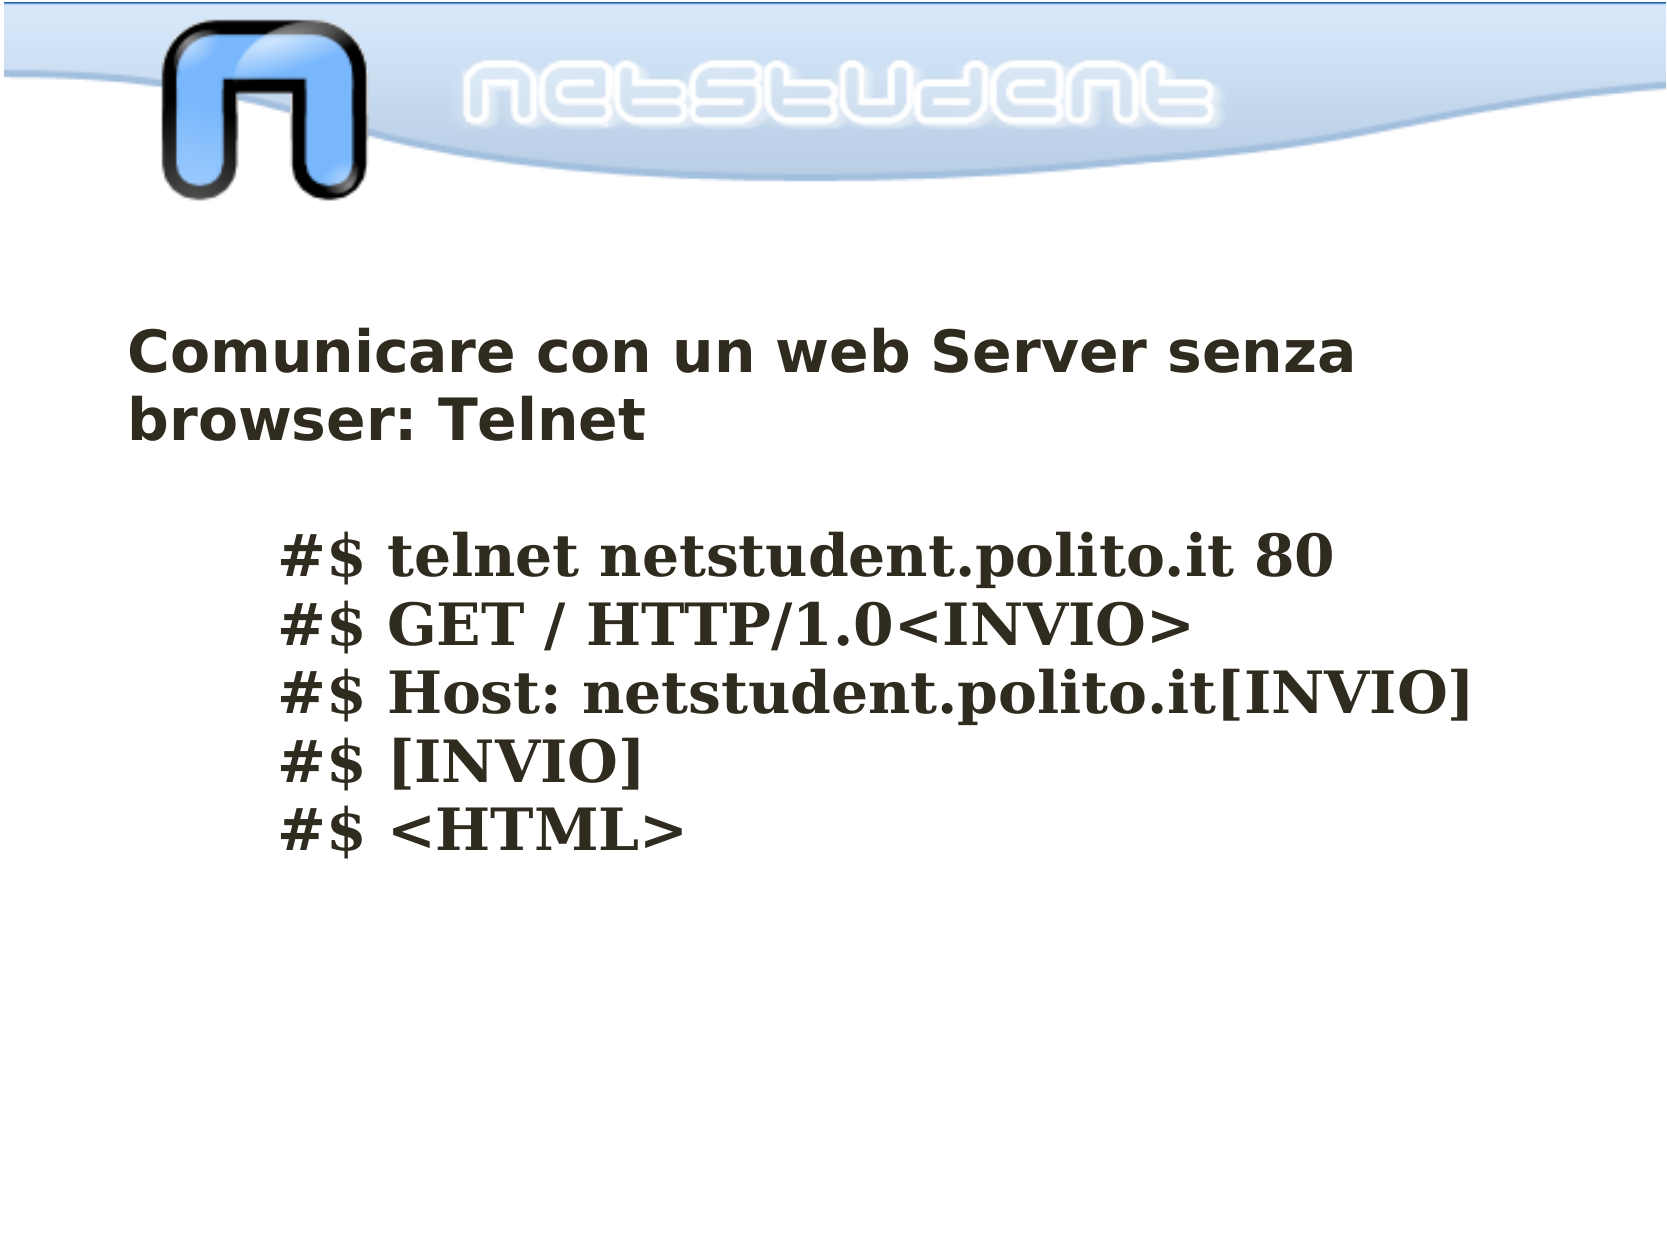

Comunicare con un web Server senza browser: Telnet
	#$ telnet netstudent.polito.it 80
	#$ GET / HTTP/1.0<INVIO>
	#$ Host: netstudent.polito.it[INVIO]
	#$ [INVIO]
	#$ <HTML>